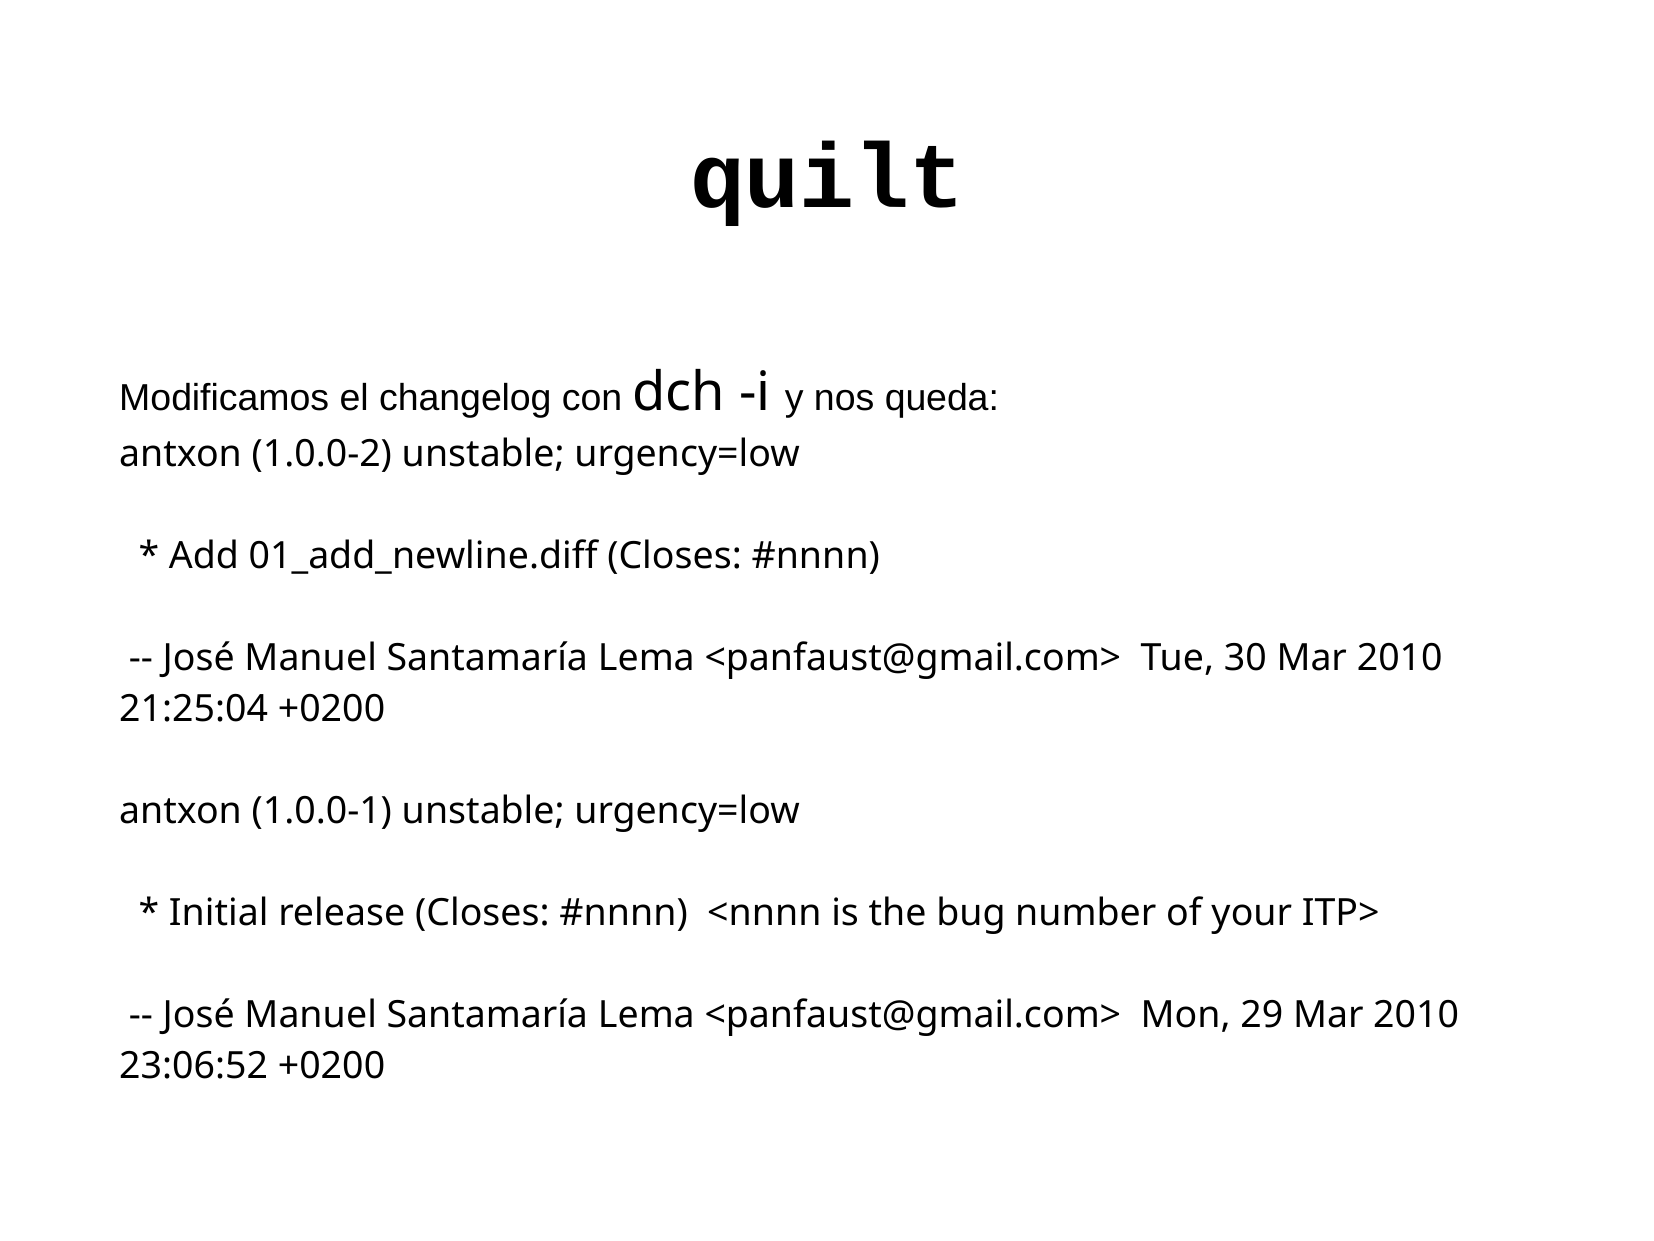

quilt
Modificamos el changelog con dch -i y nos queda:
antxon (1.0.0-2) unstable; urgency=low
 * Add 01_add_newline.diff (Closes: #nnnn)
 -- José Manuel Santamaría Lema <panfaust@gmail.com> Tue, 30 Mar 2010 21:25:04 +0200
antxon (1.0.0-1) unstable; urgency=low
 * Initial release (Closes: #nnnn) <nnnn is the bug number of your ITP>
 -- José Manuel Santamaría Lema <panfaust@gmail.com> Mon, 29 Mar 2010 23:06:52 +0200